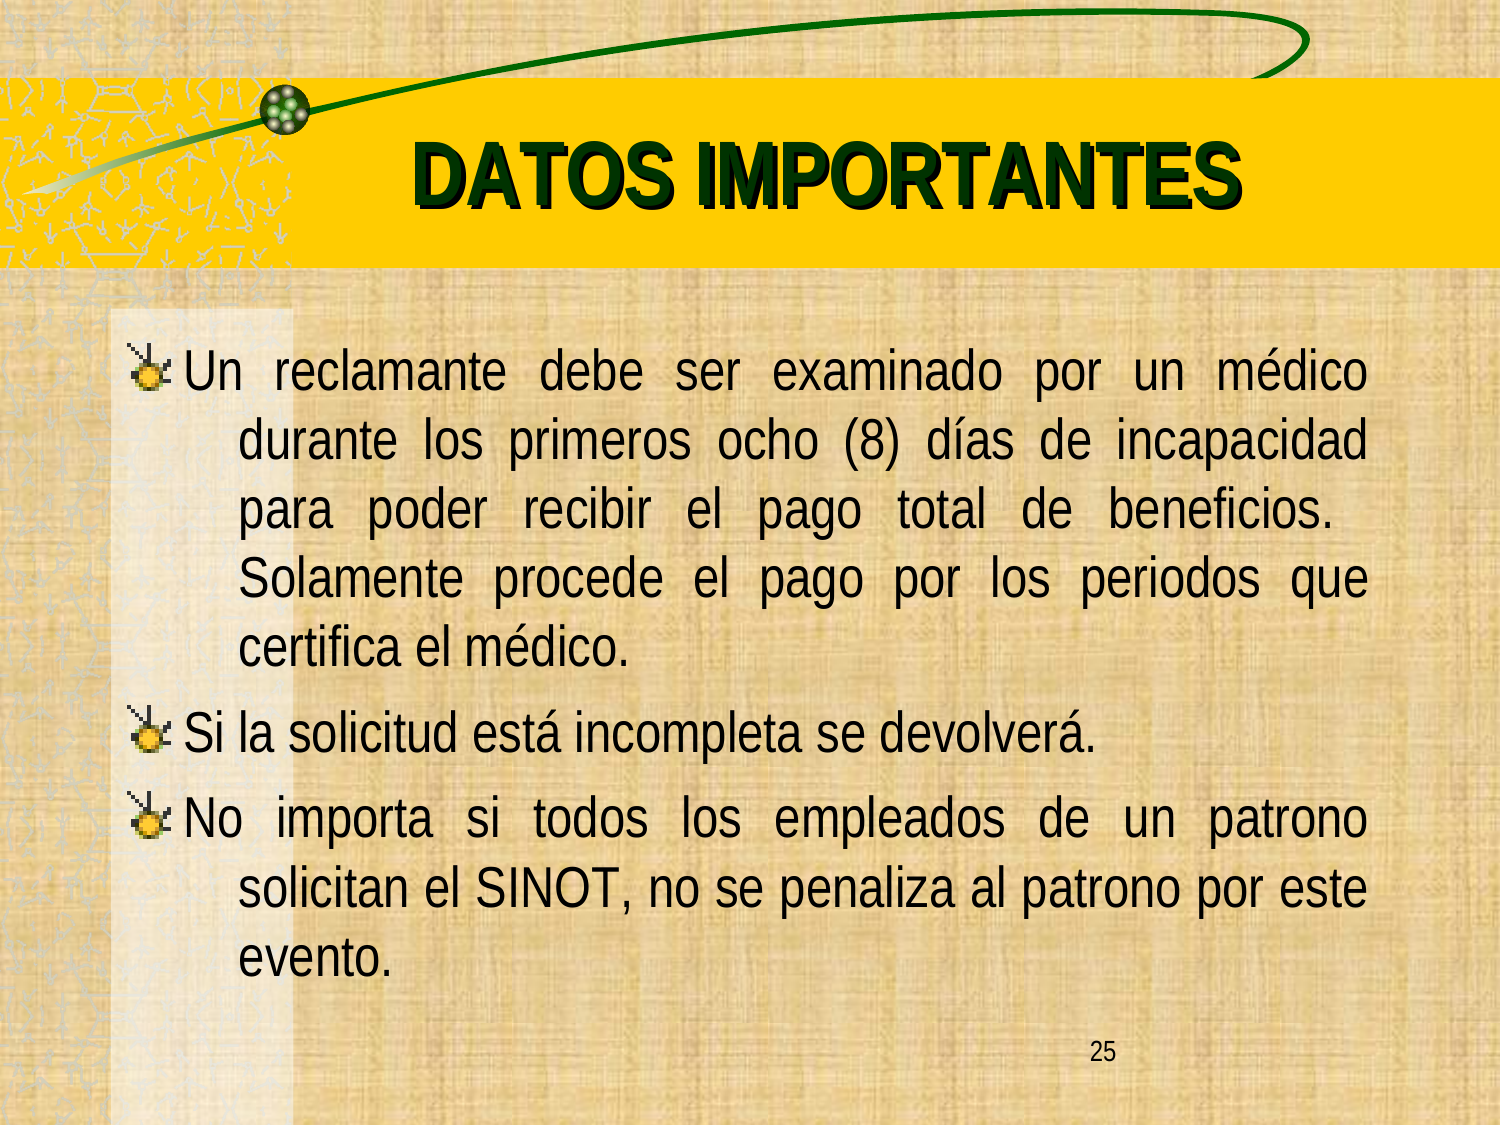

# DATOS IMPORTANTES
Un reclamante debe ser examinado por un médico durante los primeros ocho (8) días de incapacidad para poder recibir el pago total de beneficios. Solamente procede el pago por los periodos que certifica el médico.
Si la solicitud está incompleta se devolverá.
No importa si todos los empleados de un patrono solicitan el SINOT, no se penaliza al patrono por este evento.